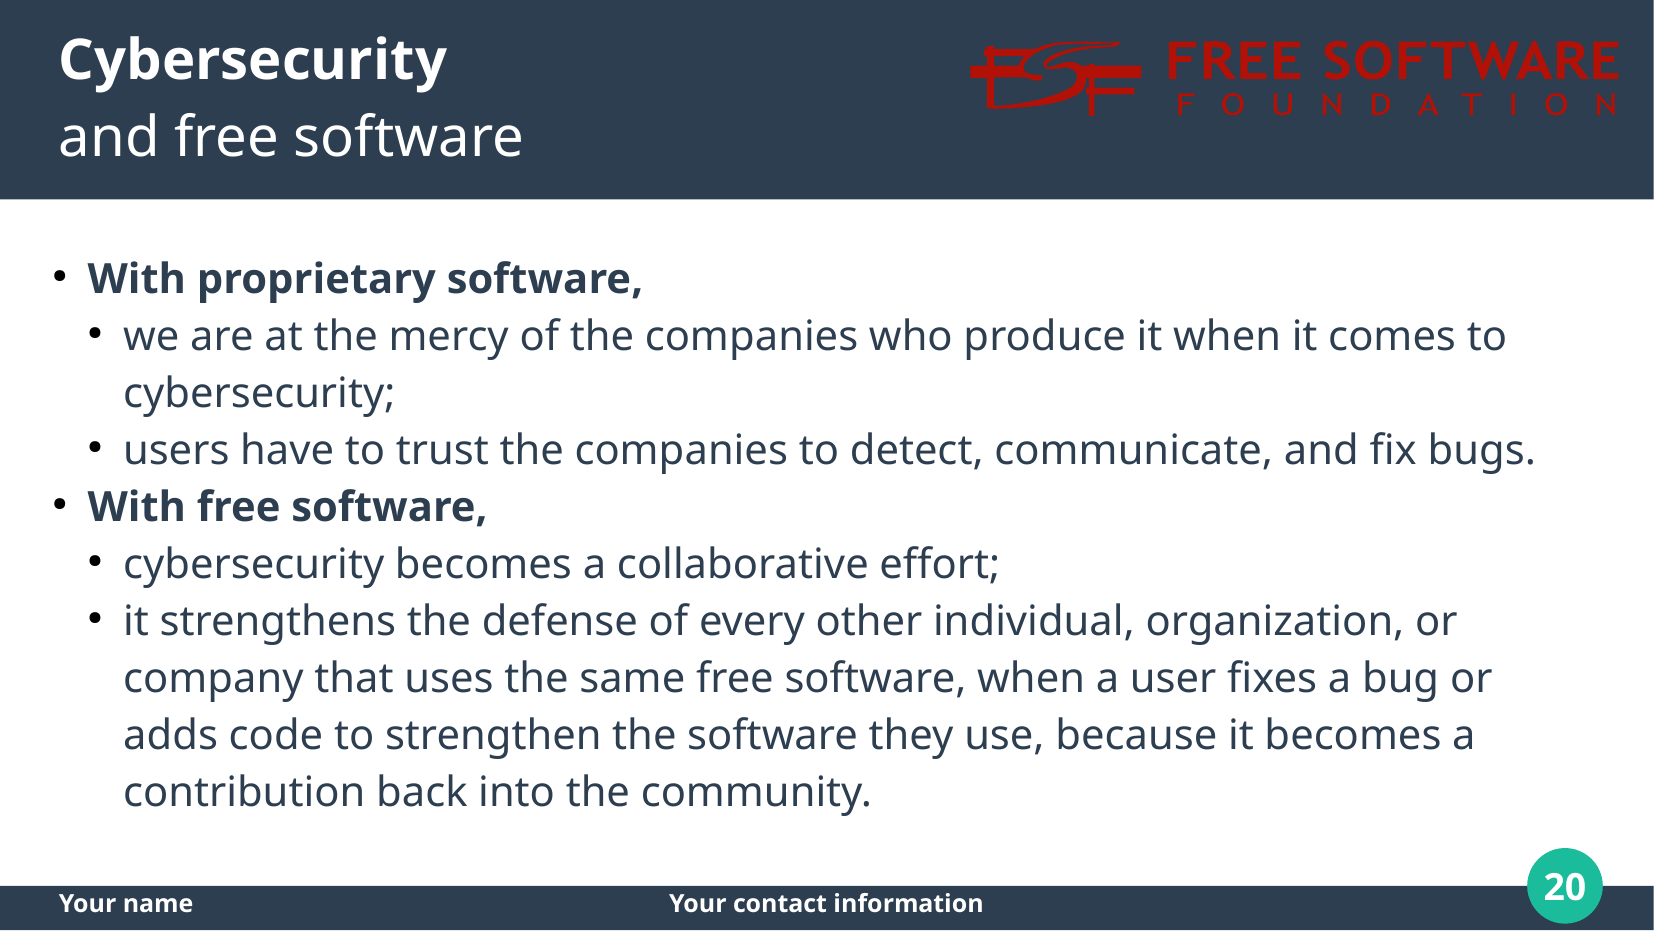

# Cybersecurity and free software
With proprietary software,
we are at the mercy of the companies who produce it when it comes to cybersecurity;
users have to trust the companies to detect, communicate, and fix bugs.
With free software,
cybersecurity becomes a collaborative effort;
it strengthens the defense of every other individual, organization, or company that uses the same free software, when a user fixes a bug or adds code to strengthen the software they use, because it becomes a contribution back into the community.
Your name
Your contact information